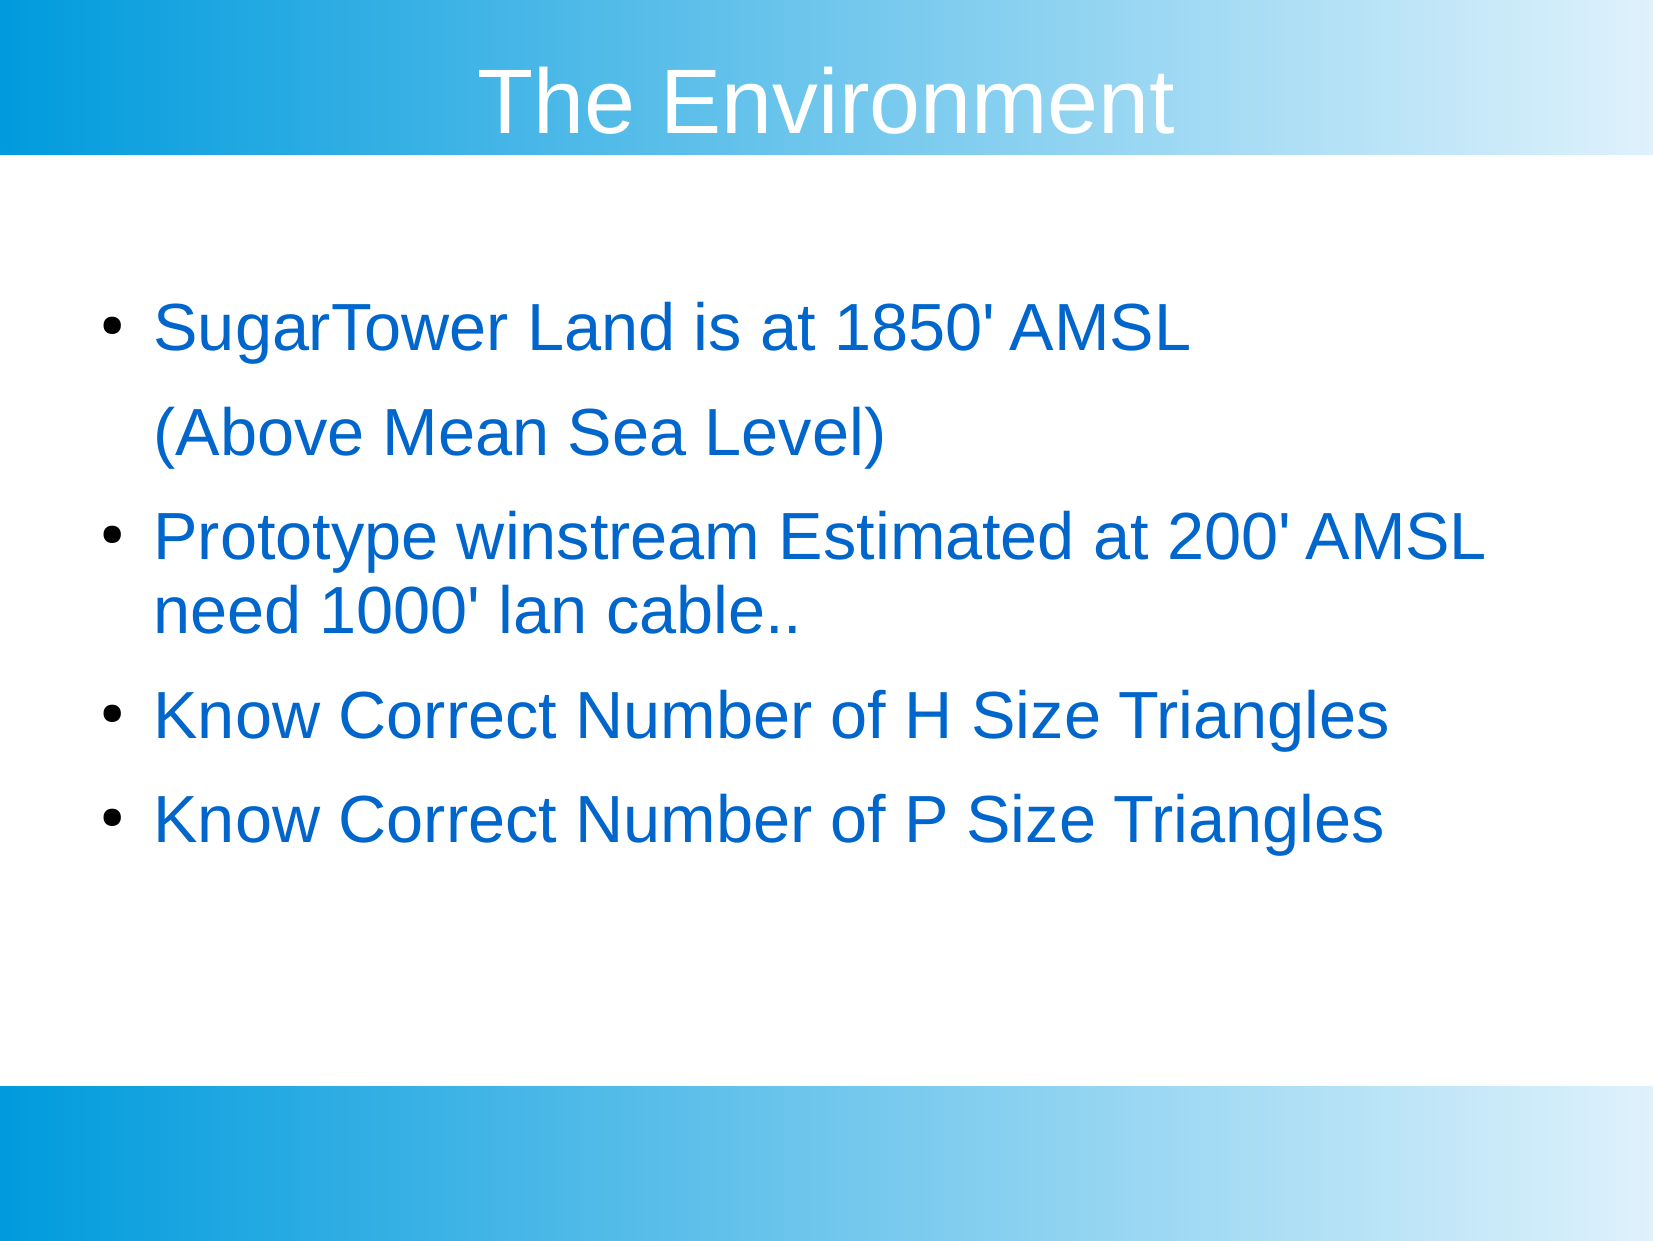

# The Environment
SugarTower Land is at 1850' AMSL
(Above Mean Sea Level)
Prototype winstream Estimated at 200' AMSL need 1000' lan cable..
Know Correct Number of H Size Triangles
Know Correct Number of P Size Triangles